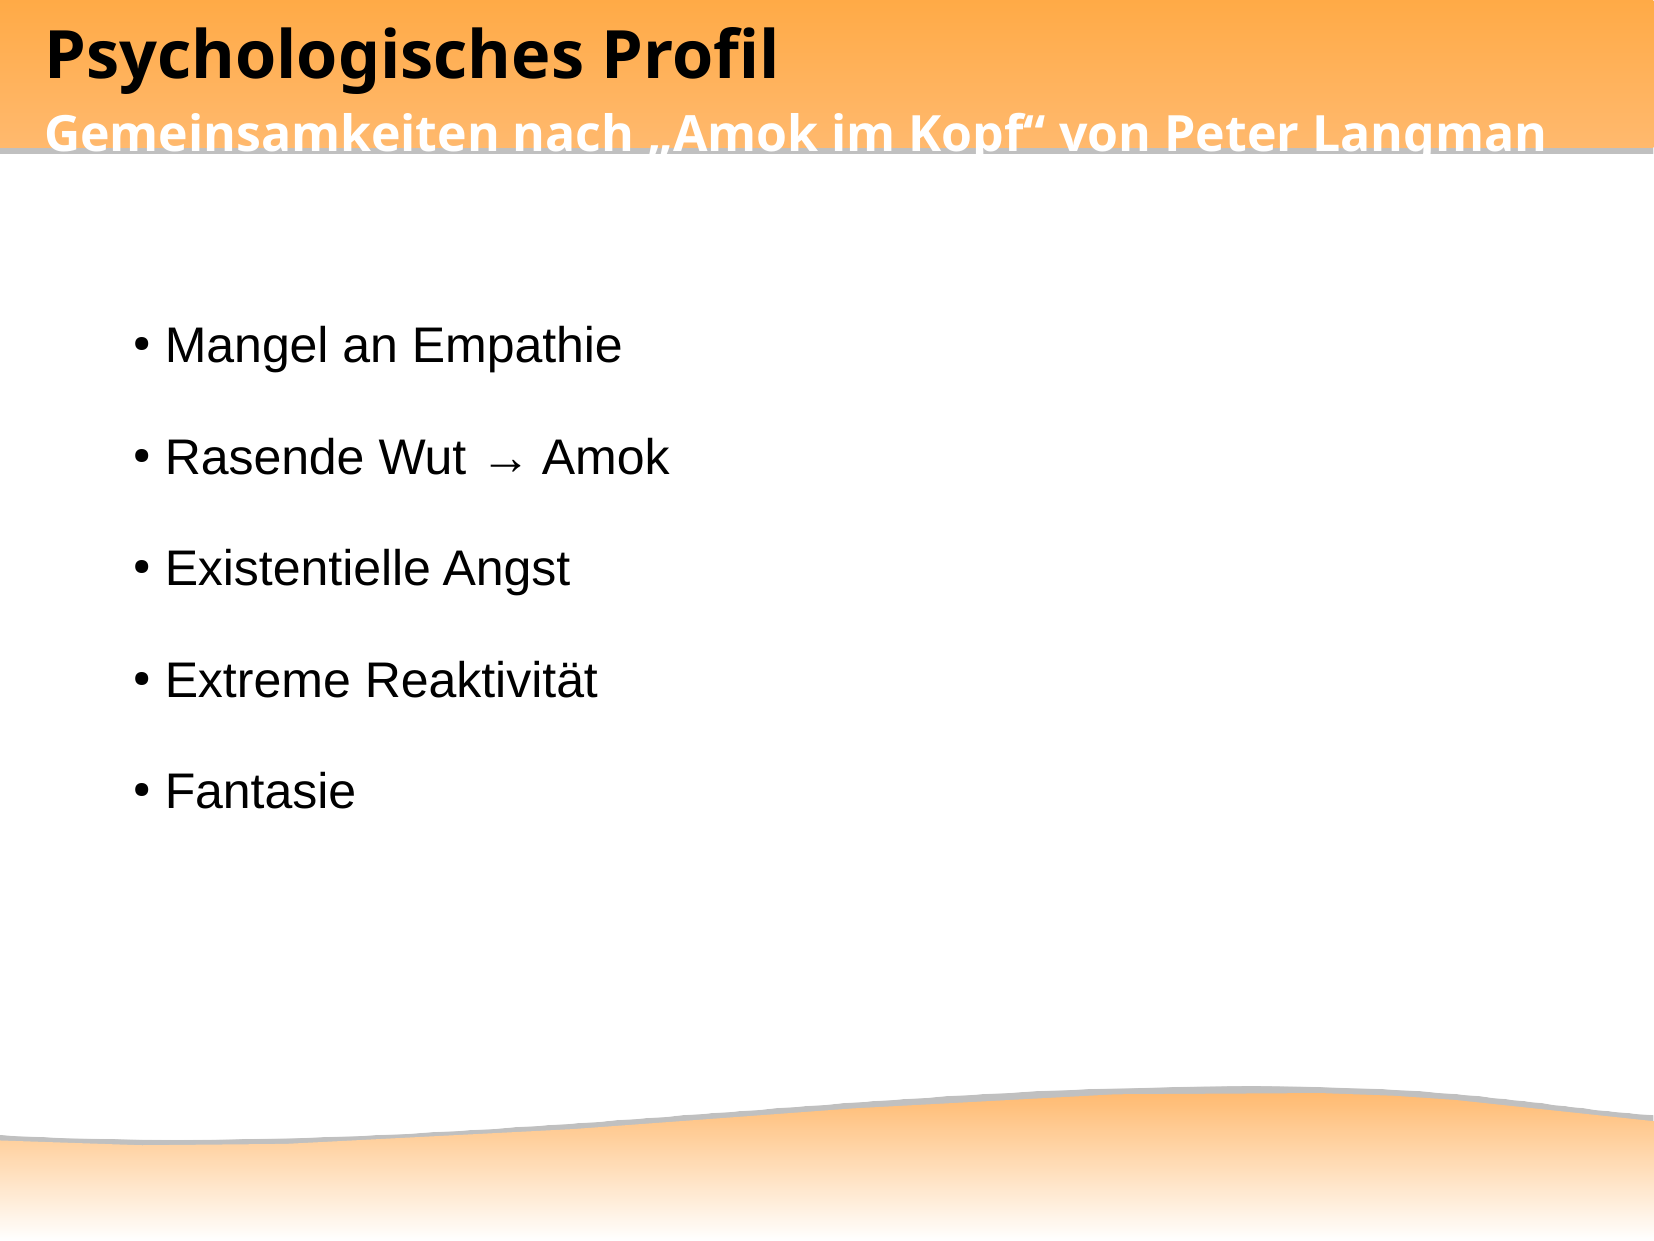

Psychologisches Profil
Gemeinsamkeiten nach „Amok im Kopf“ von Peter Langman
 Mangel an Empathie
 Rasende Wut → Amok
 Existentielle Angst
 Extreme Reaktivität
 Fantasie